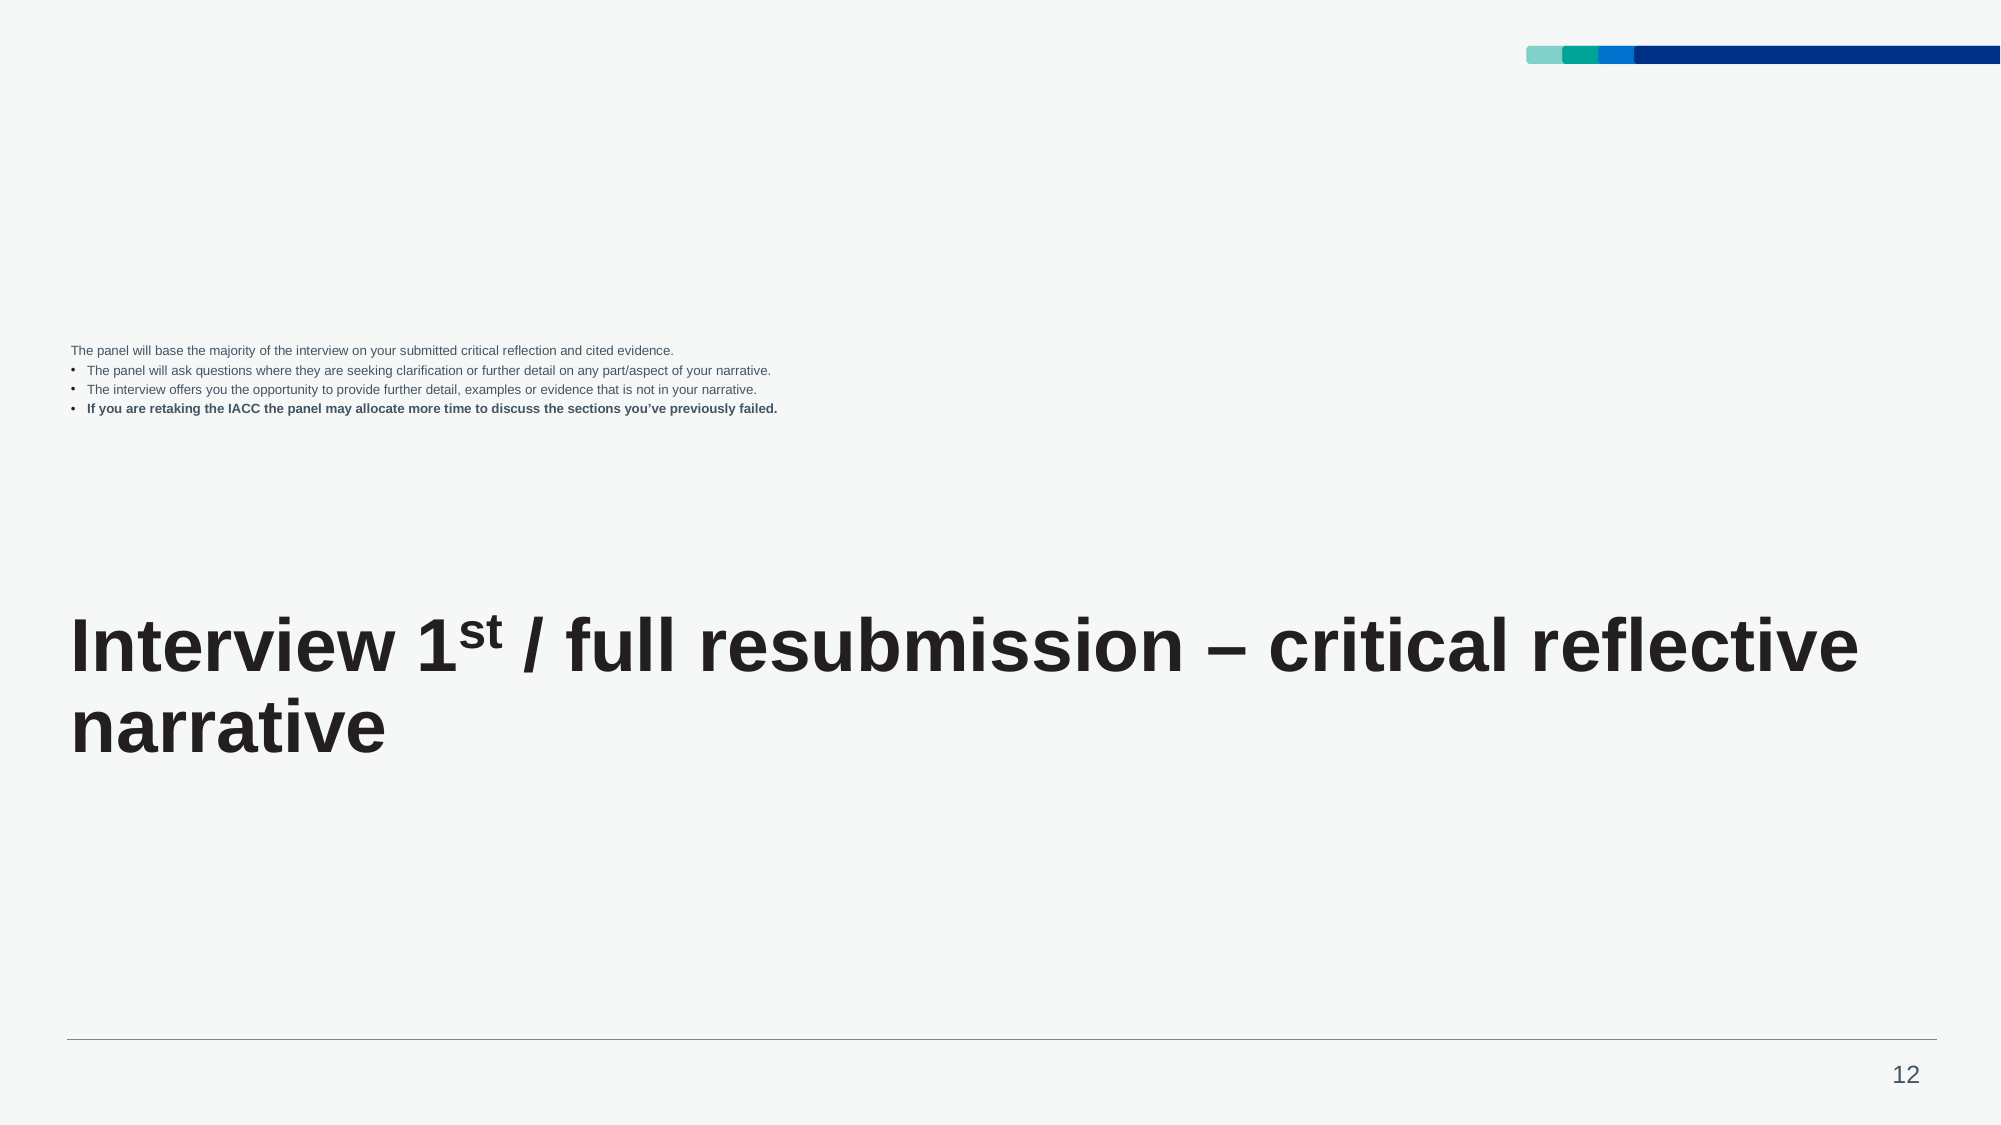

# The panel will base the majority of the interview on your submitted critical reflection and cited evidence.
The panel will ask questions where they are seeking clarification or further detail on any part/aspect of your narrative.
The interview offers you the opportunity to provide further detail, examples or evidence that is not in your narrative.
If you are retaking the IACC the panel may allocate more time to discuss the sections you’ve previously failed.
Interview 1st / full resubmission – critical reflective narrative